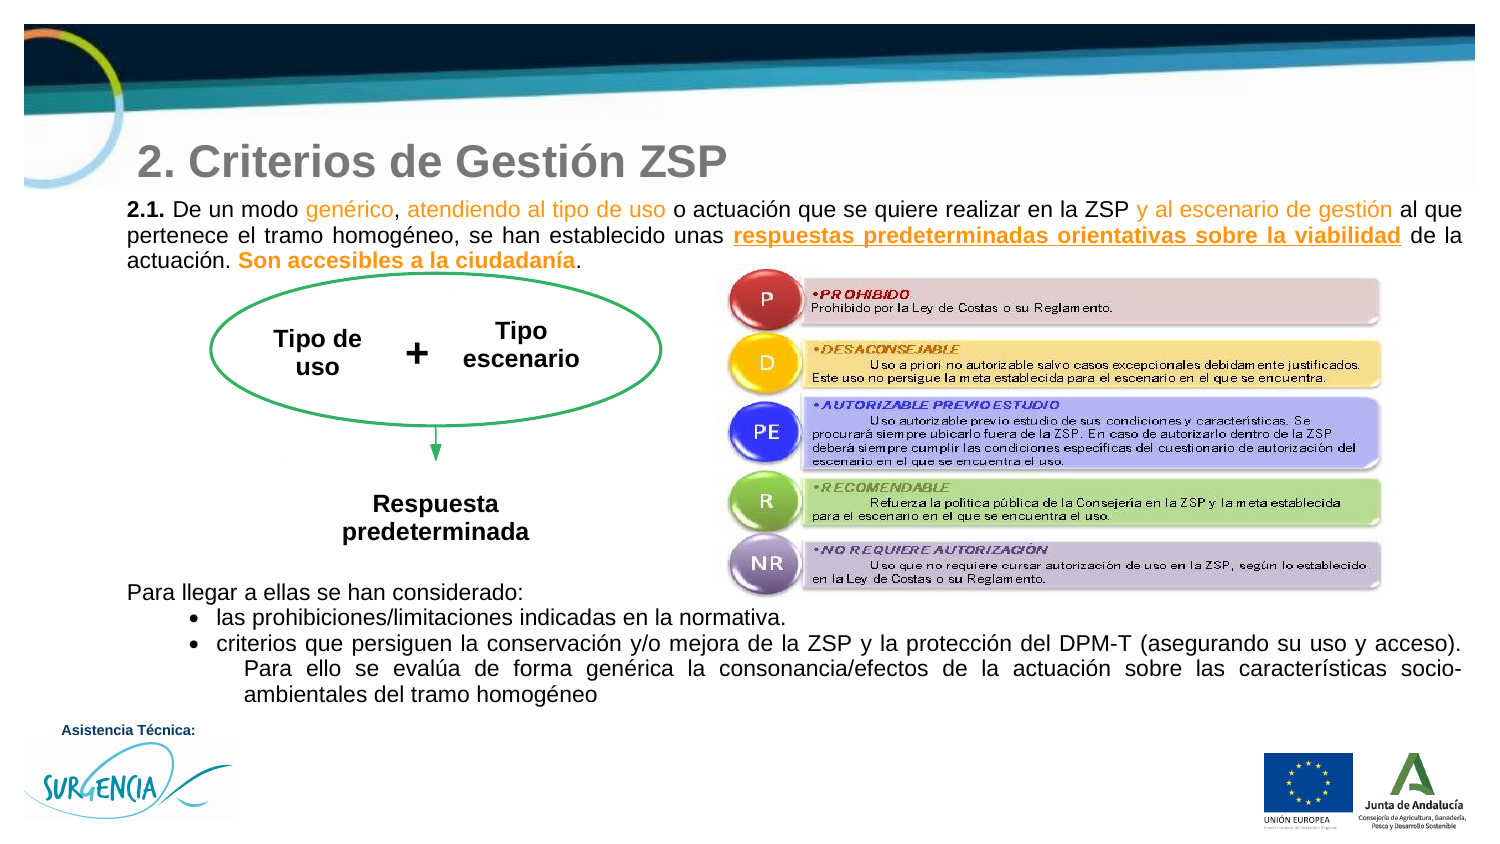

2. Criterios de Gestión ZSP
2.1. De un modo genérico, atendiendo al tipo de uso o actuación que se quiere realizar en la ZSP y al escenario de gestión al que pertenece el tramo homogéneo, se han establecido unas respuestas predeterminadas orientativas sobre la viabilidad de la actuación. Son accesibles a la ciudadanía.
Para llegar a ellas se han considerado:
las prohibiciones/limitaciones indicadas en la normativa.
criterios que persiguen la conservación y/o mejora de la ZSP y la protección del DPM-T (asegurando su uso y acceso). Para ello se evalúa de forma genérica la consonancia/efectos de la actuación sobre las características socio-ambientales del tramo homogéneo
Tipo escenario
Tipo de uso
+
Respuesta predeterminada
Asistencia Técnica: